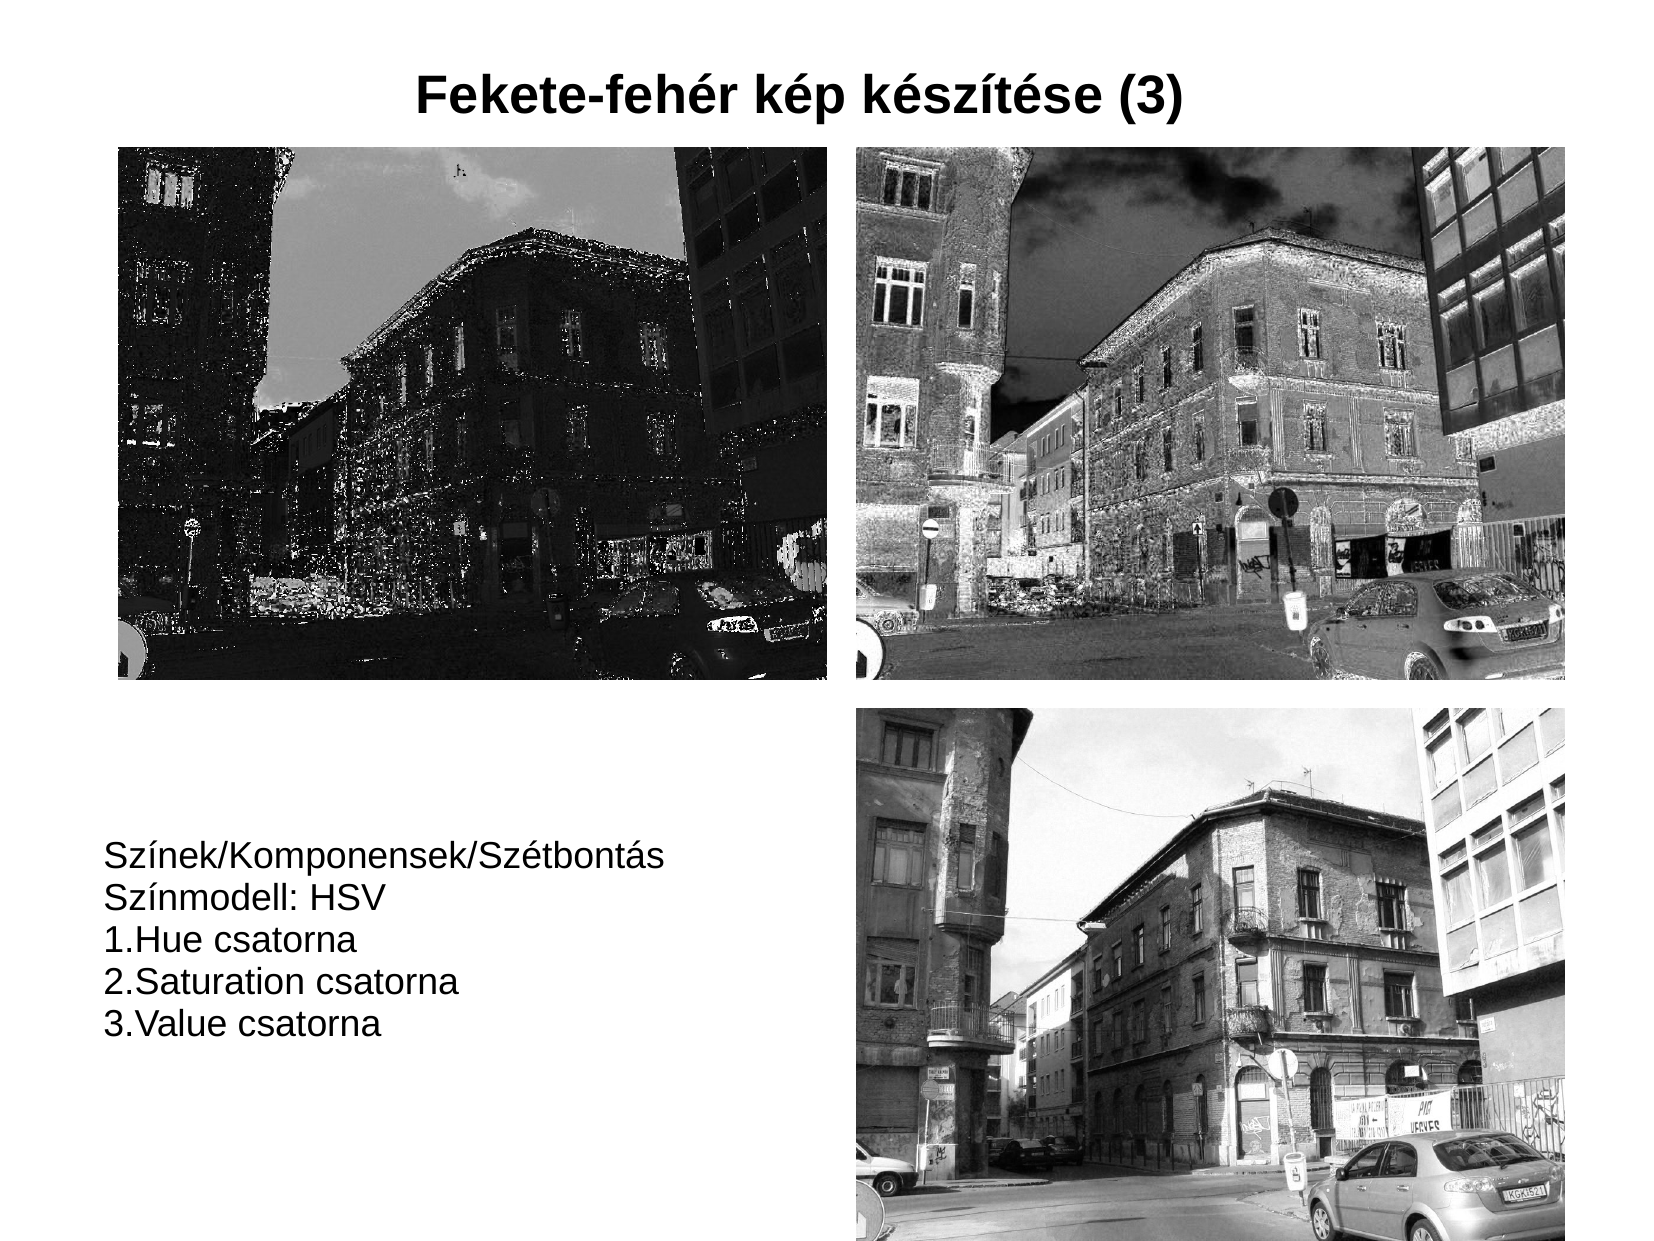

Fekete-fehér kép készítése (3)
Színek/Komponensek/Szétbontás
Színmodell: HSV
Hue csatorna
Saturation csatorna
Value csatorna